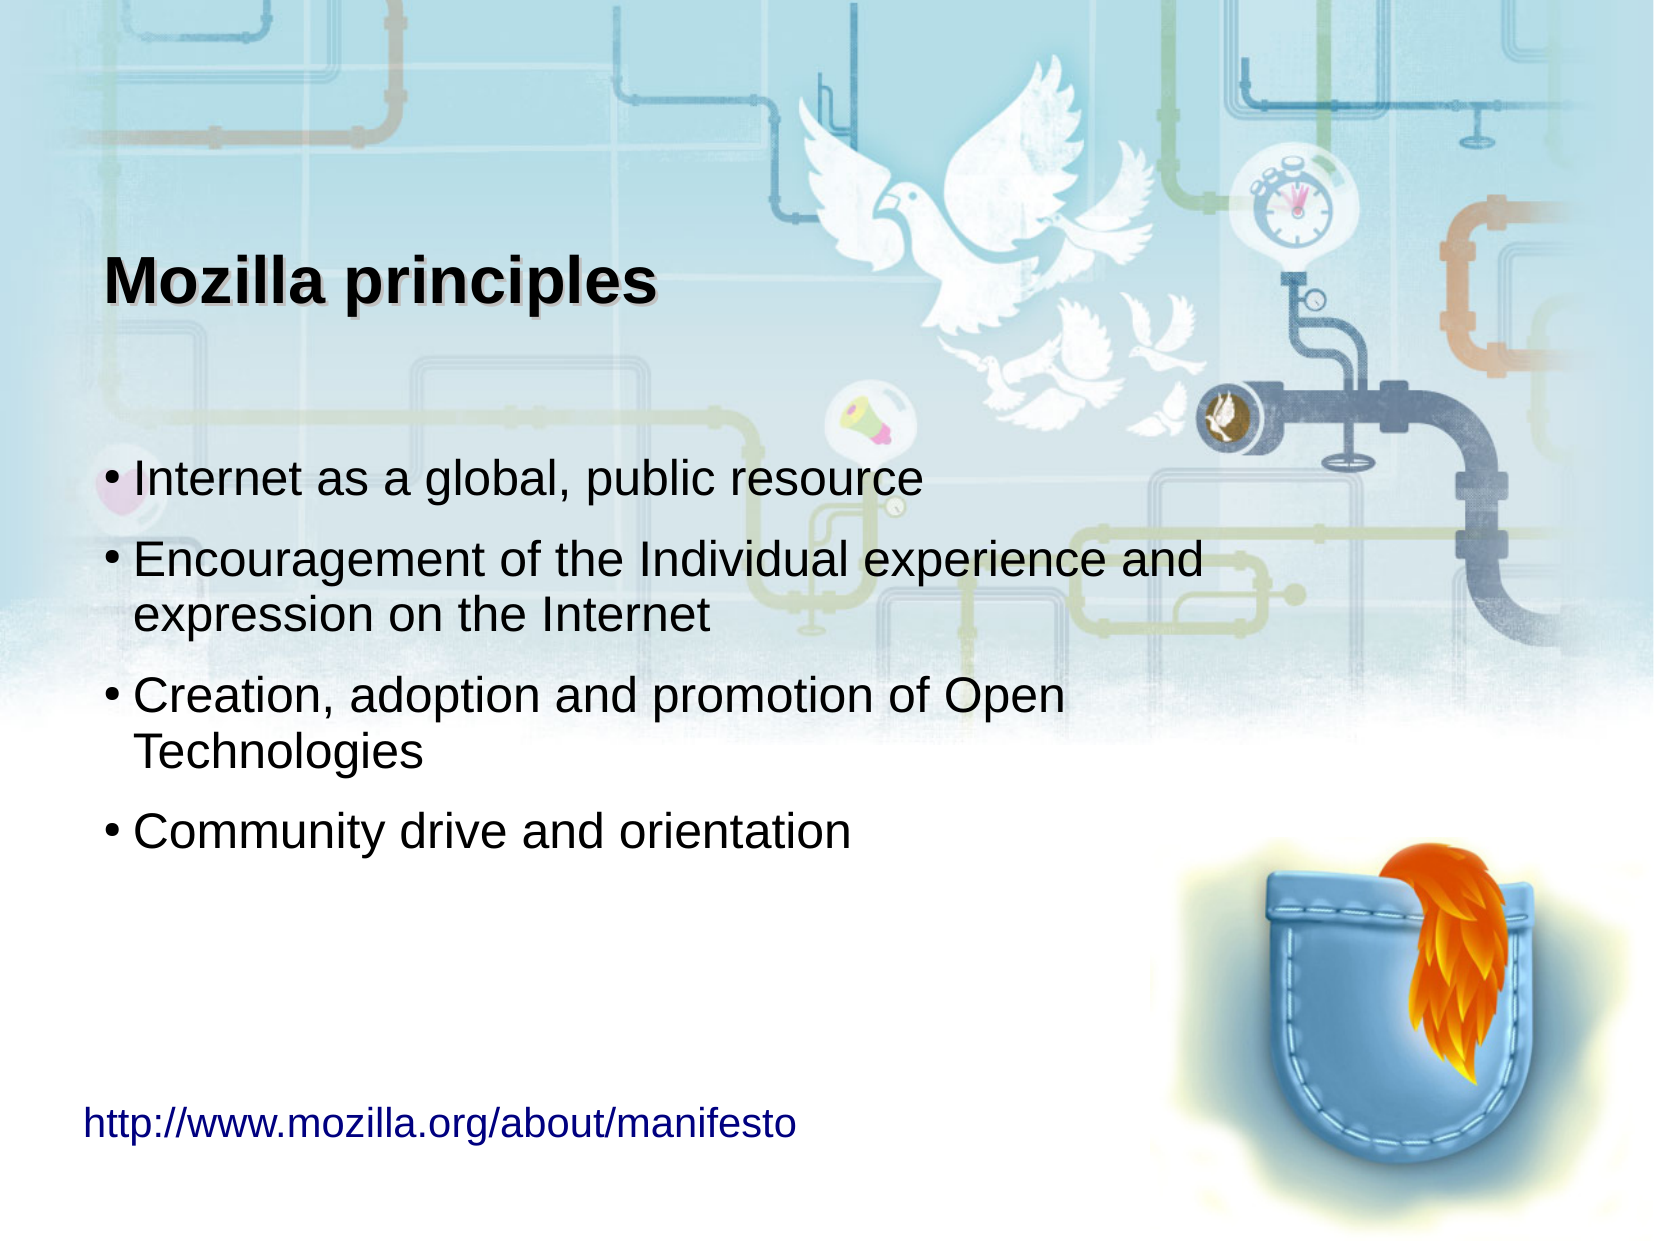

Mozilla principles
Internet as a global, public resource
Encouragement of the Individual experience and expression on the Internet
Creation, adoption and promotion of Open Technologies
Community drive and orientation
http://www.mozilla.org/about/manifesto